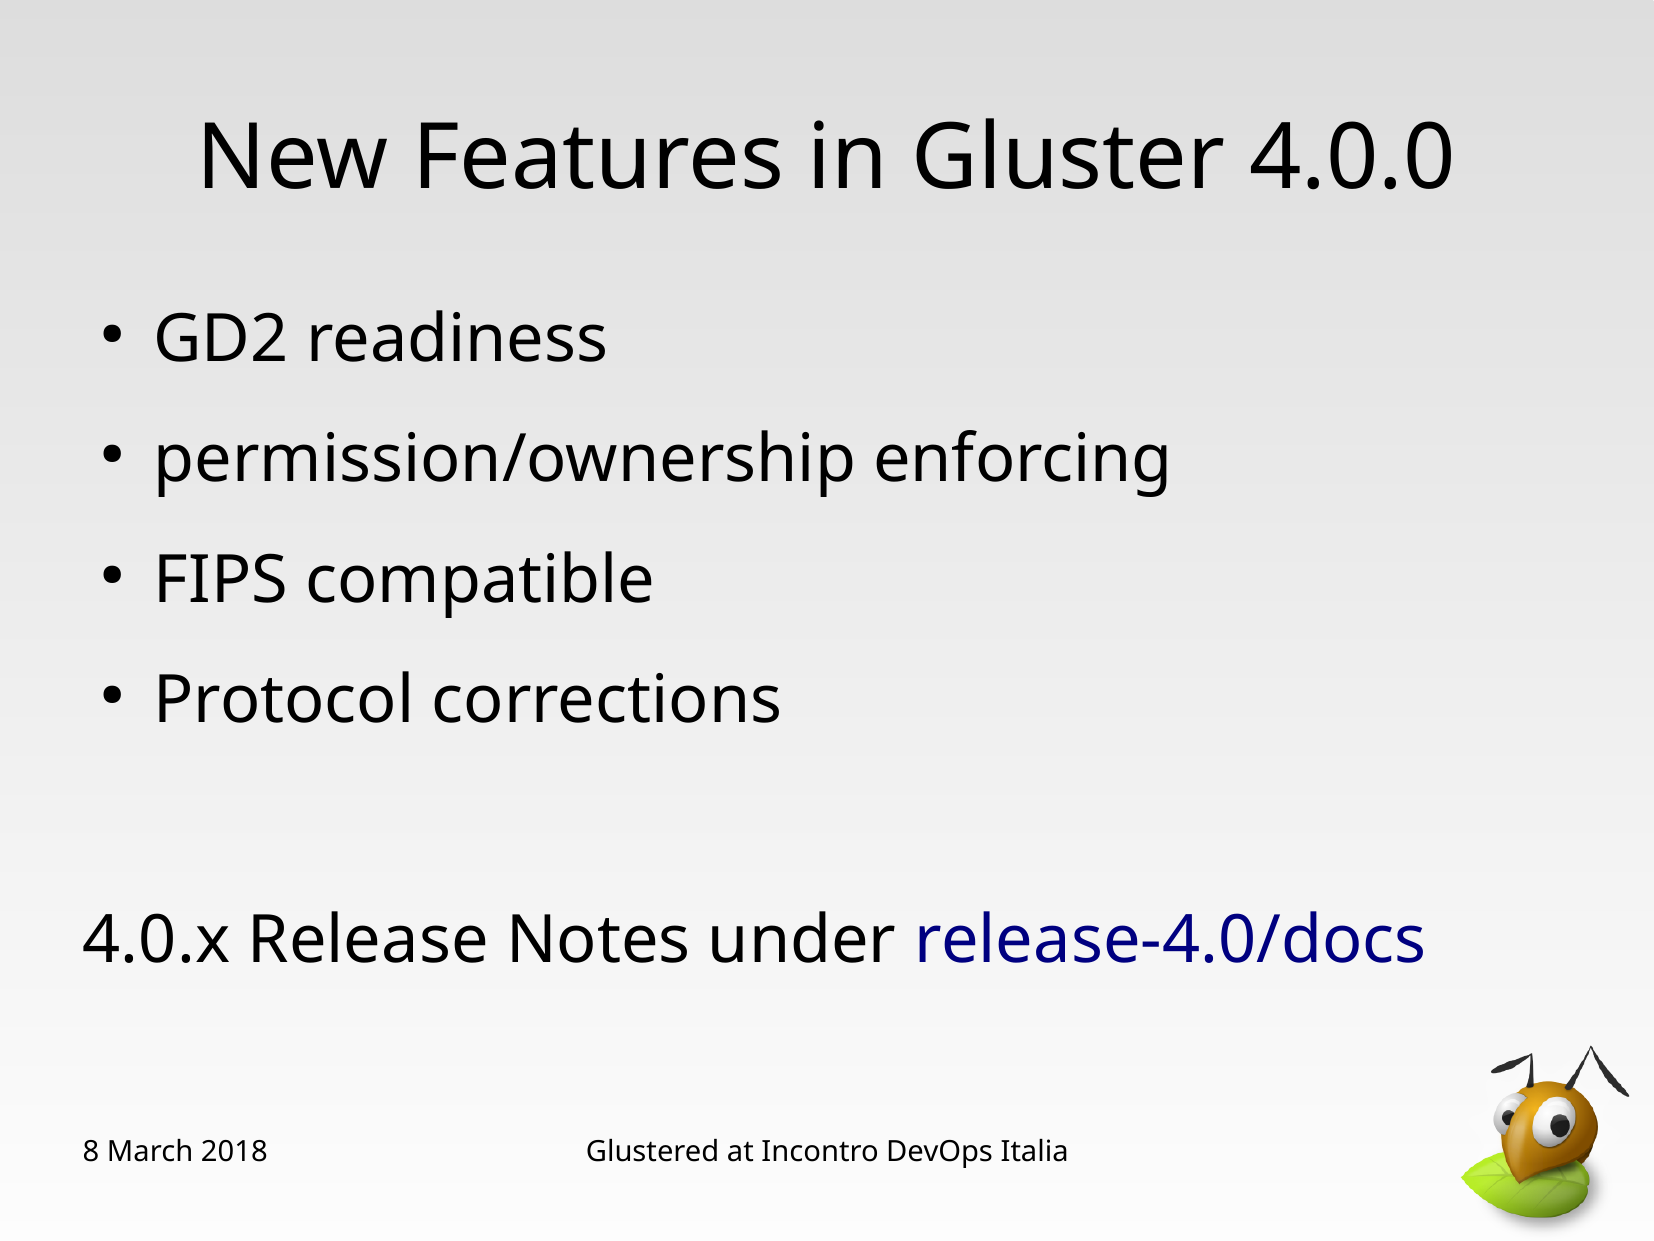

# New Features in Gluster 4.0.0
GD2 readiness
permission/ownership enforcing
FIPS compatible
Protocol corrections
4.0.x Release Notes under release-4.0/docs
8 March 2018
Glustered at Incontro DevOps Italia